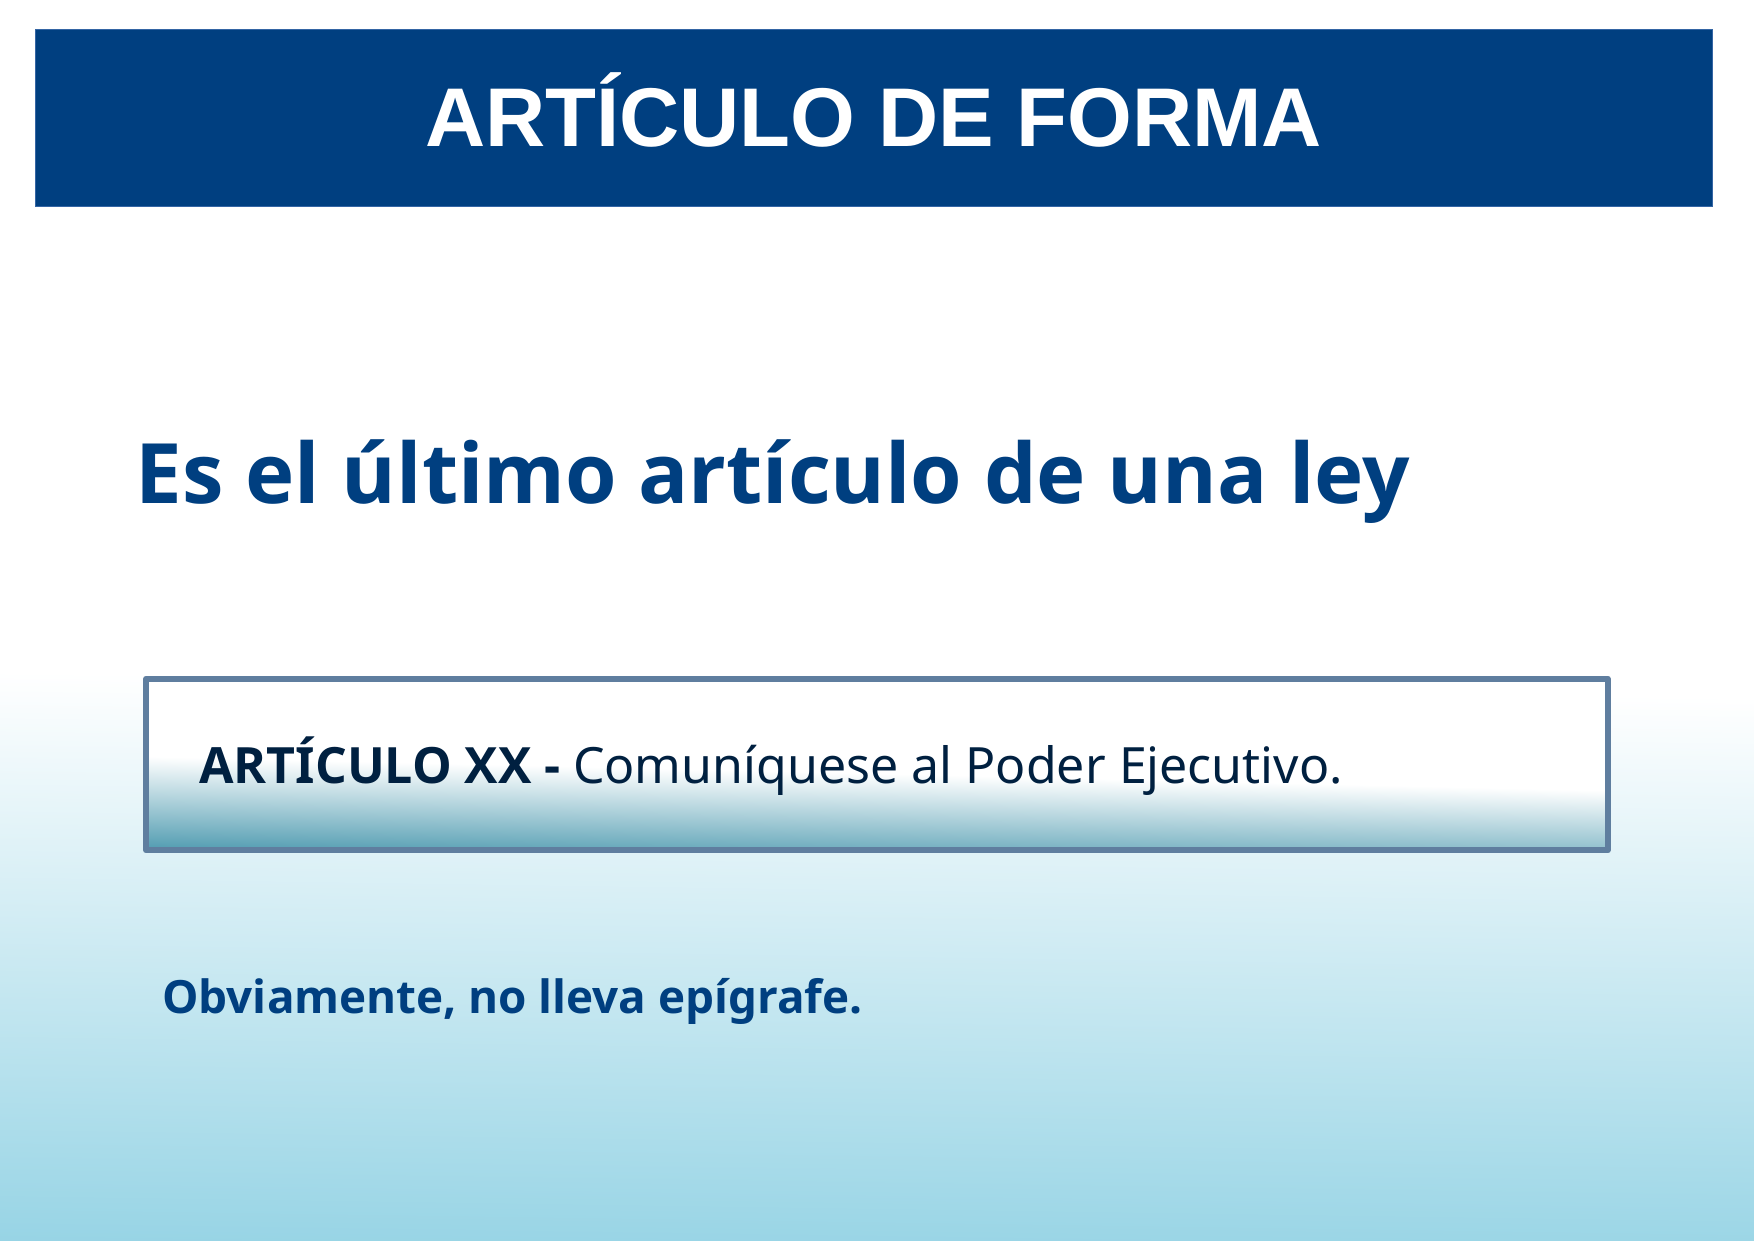

ARTÍCULO DE FORMA
Es el último artículo de una ley
ARTÍCULO XX - Comuníquese al Poder Ejecutivo.
Obviamente, no lleva epígrafe.